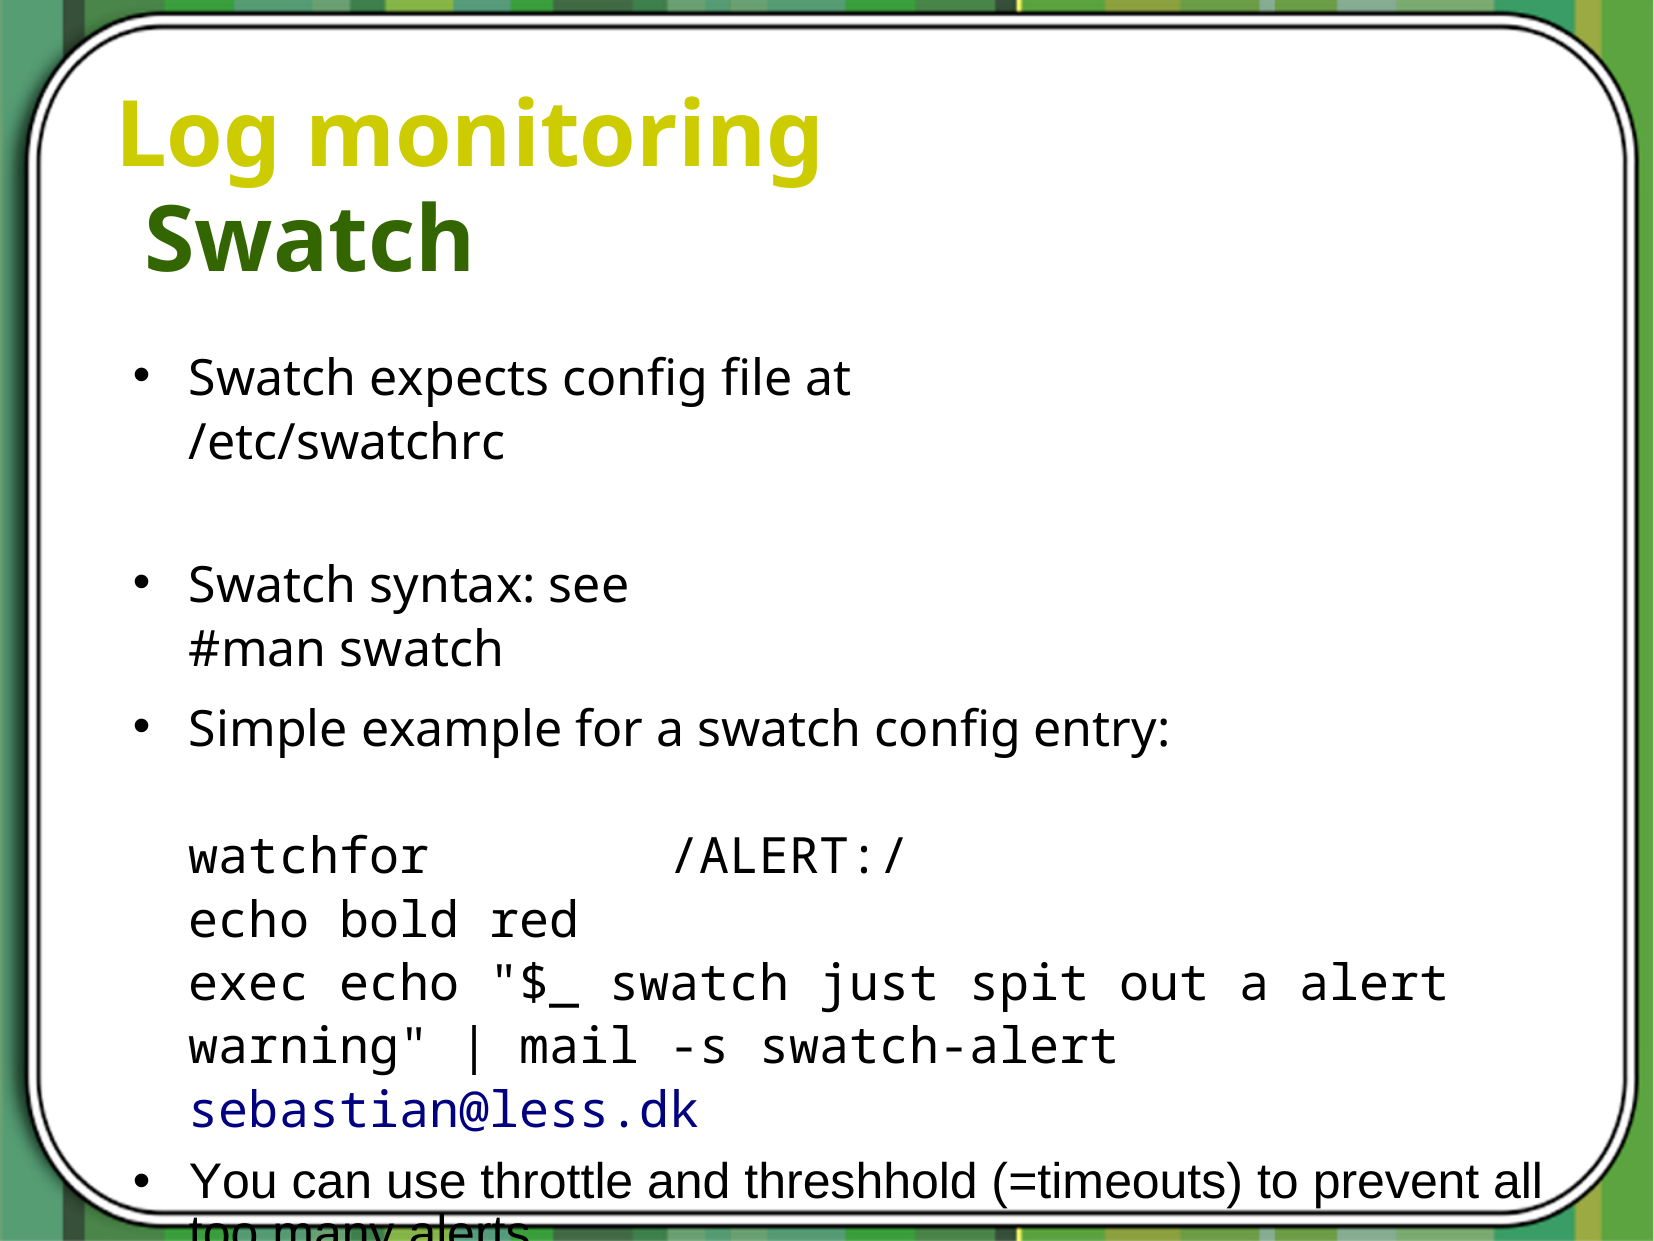

# Log monitoring
Swatch
Swatch expects config file at
/etc/swatchrc
Swatch syntax: see
#man swatch
Simple example for a swatch config entry:
watchfor /ALERT:/
echo bold red
exec echo "$_ swatch just spit out a alert warning" | mail -s swatch-alert sebastian@less.dk
You can use throttle and threshhold (=timeouts) to prevent all too many alerts